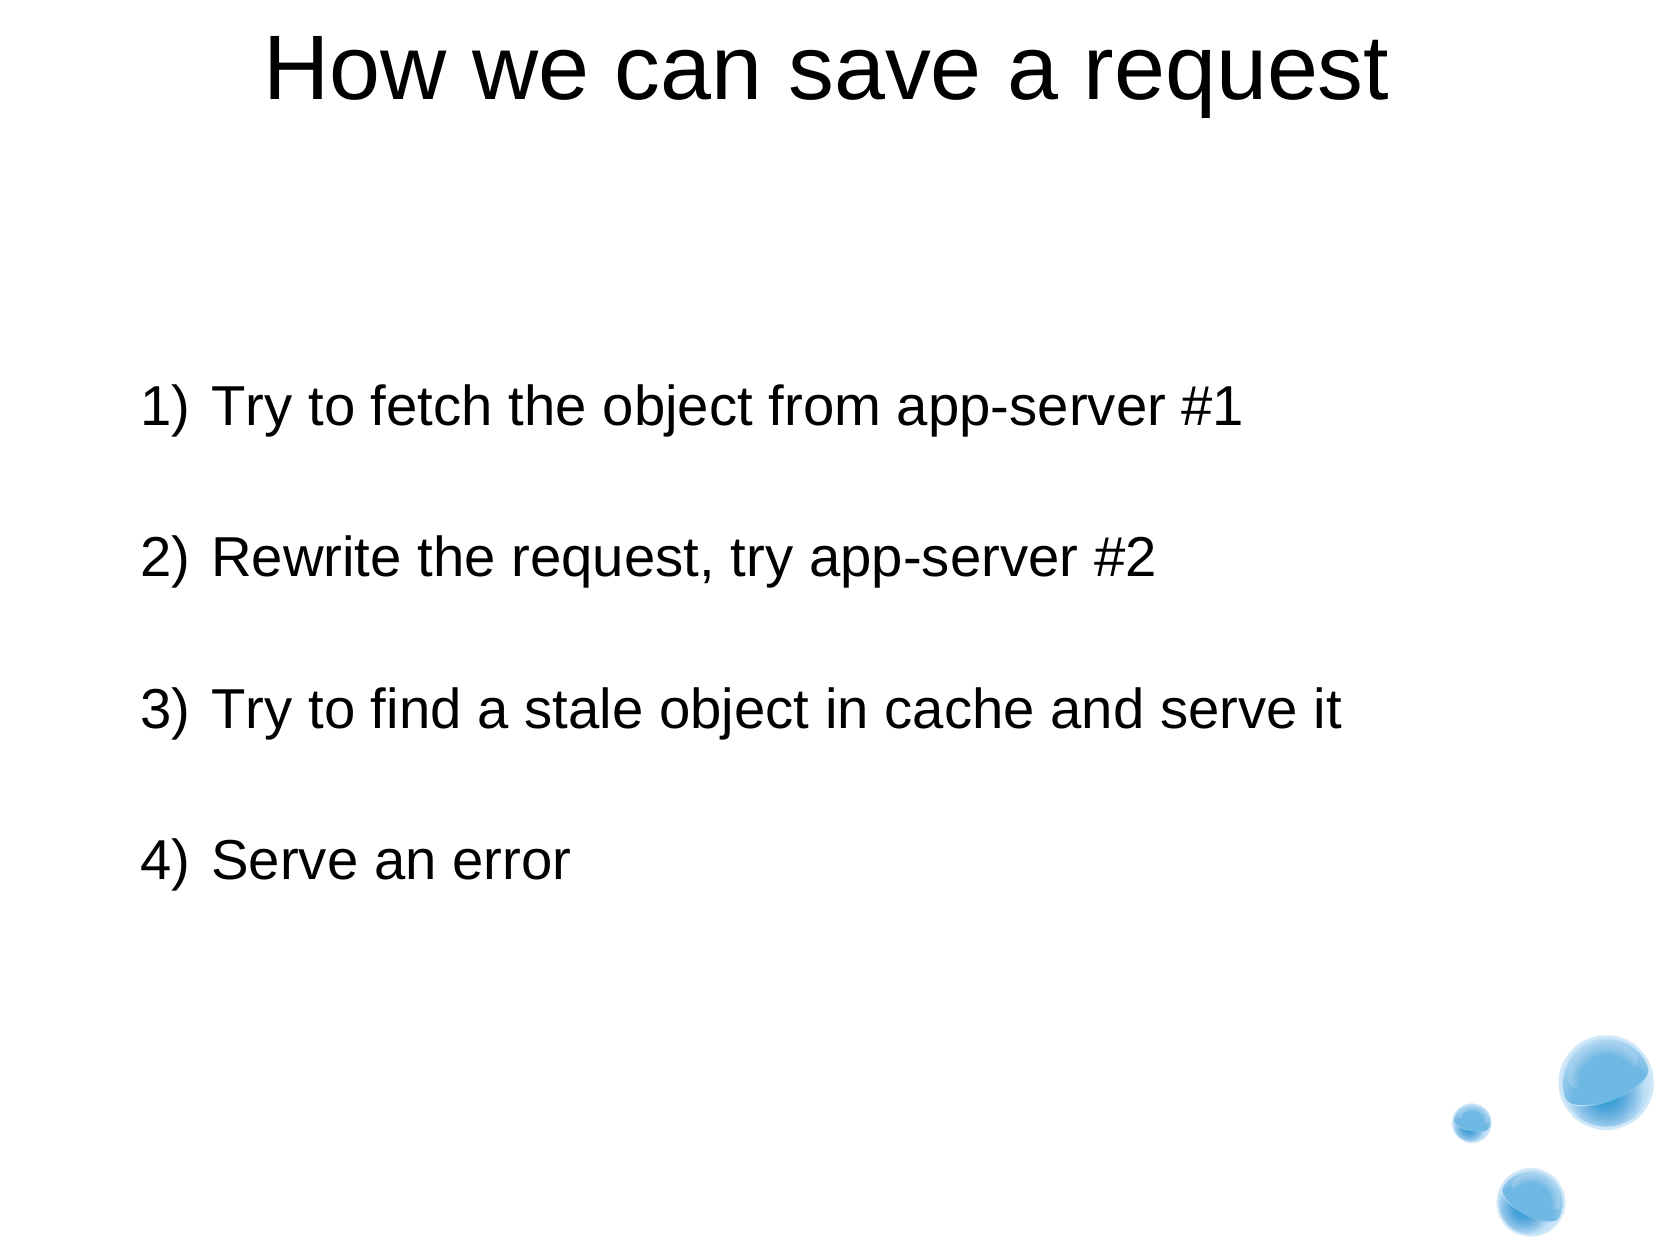

# How we can save a request
 Try to fetch the object from app-server #1
 Rewrite the request, try app-server #2
 Try to find a stale object in cache and serve it
 Serve an error